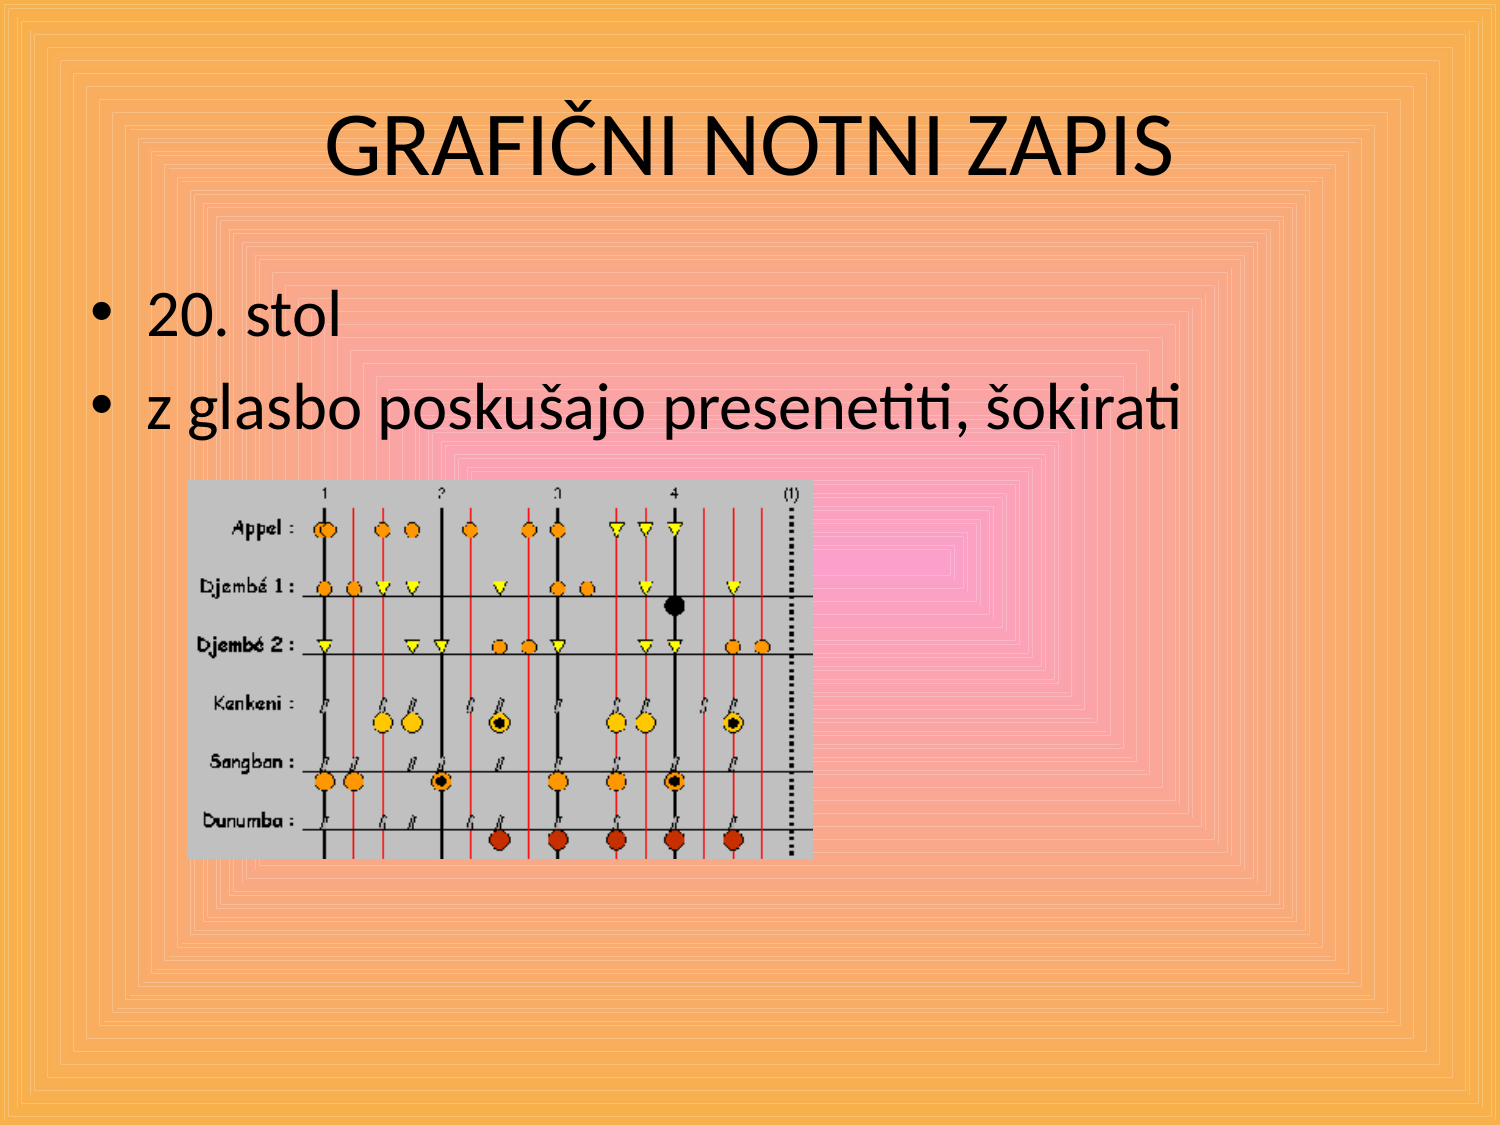

# GRAFIČNI NOTNI ZAPIS
20. stol
z glasbo poskušajo presenetiti, šokirati